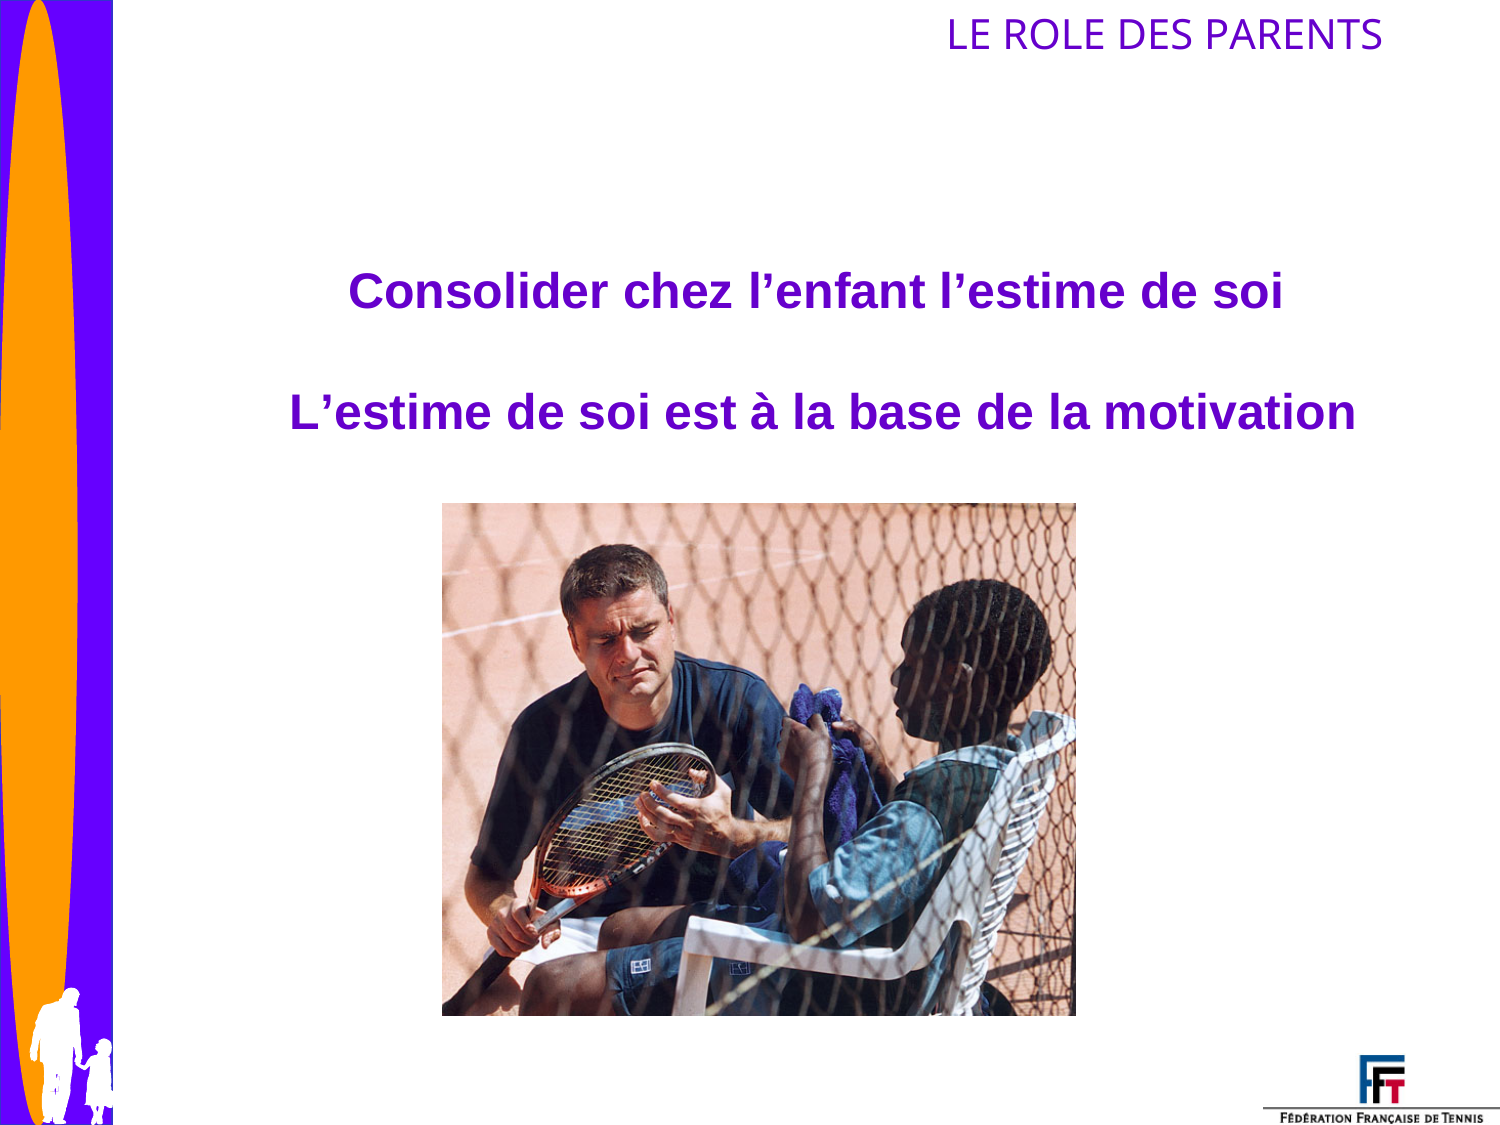

LE ROLE DES PARENTS
# Consolider chez l’enfant l’estime de soi
L’estime de soi est à la base de la motivation